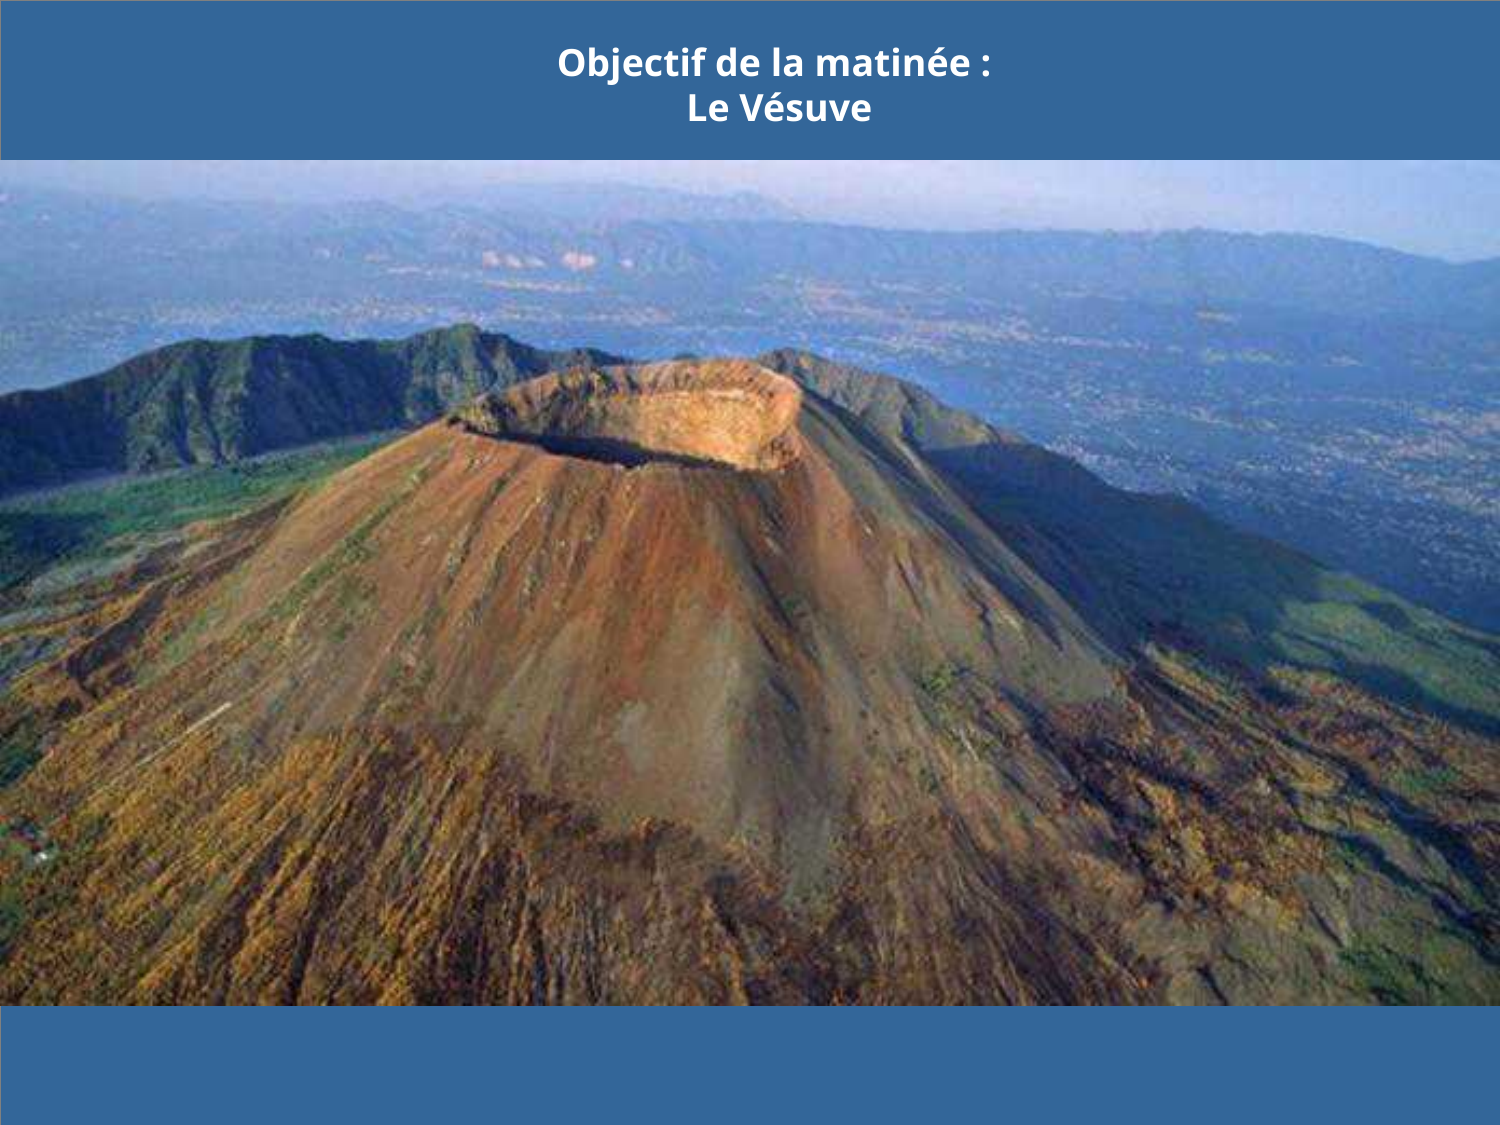

Objectif de la matinée :
Le Vésuve